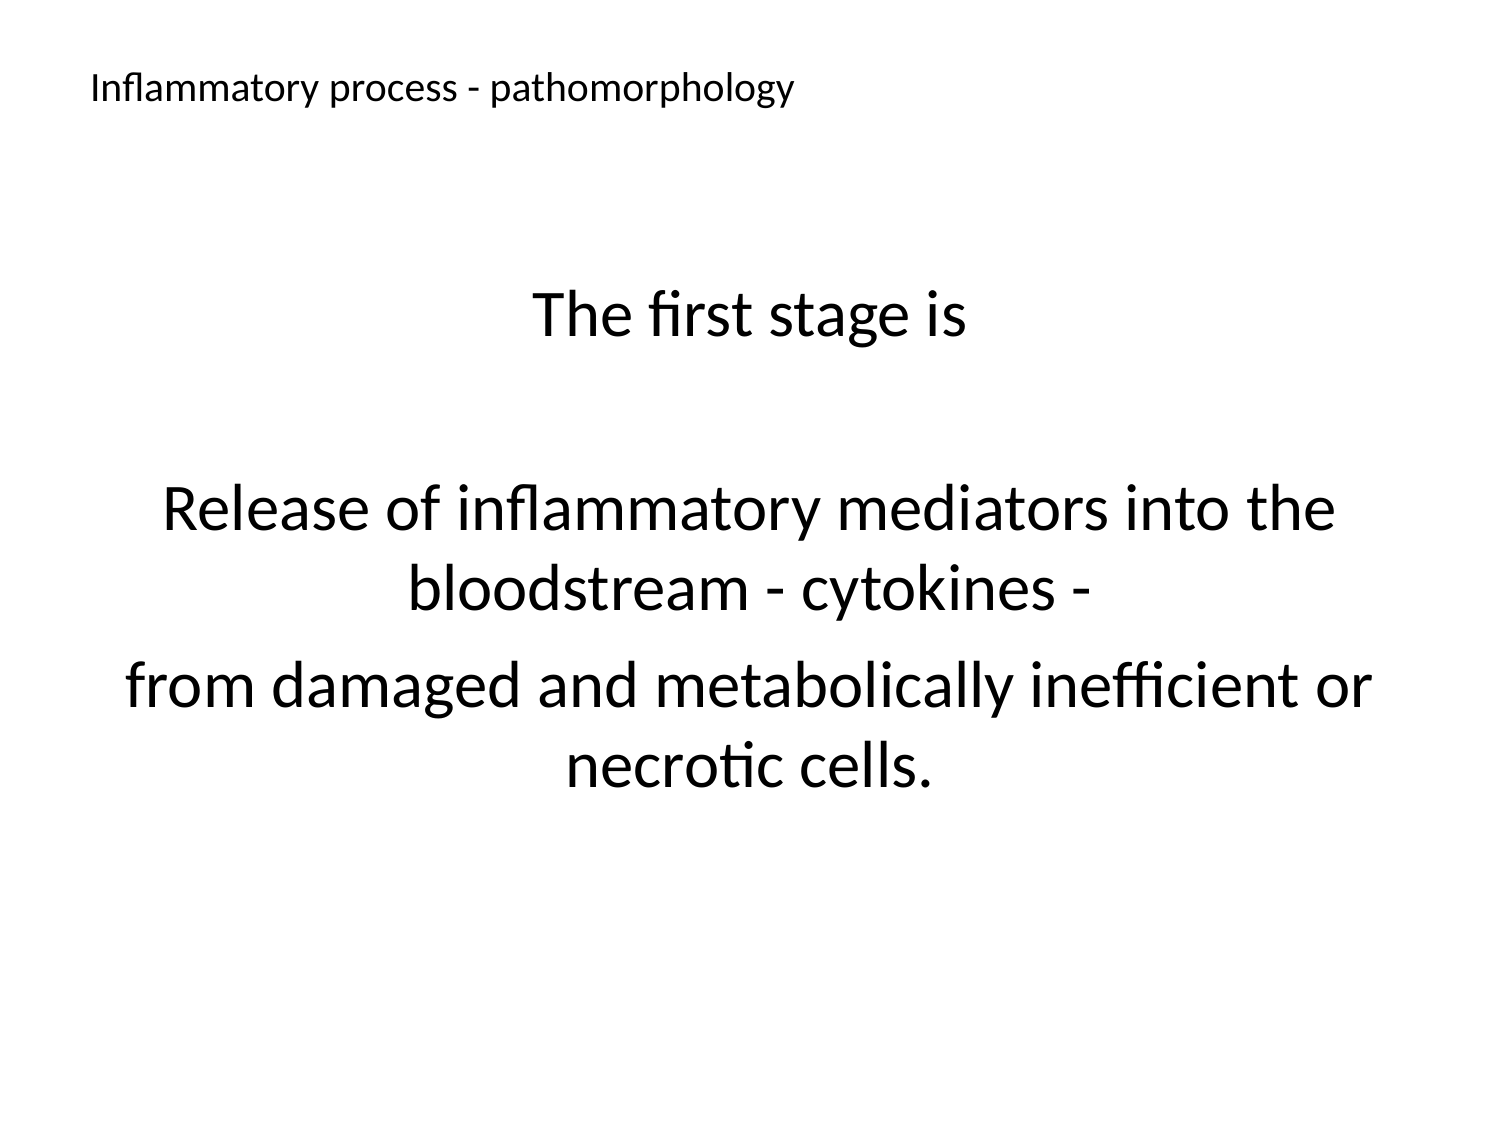

# Inflammatory process - pathomorphology
The first stage is
Release of inflammatory mediators into the bloodstream - cytokines -
from damaged and metabolically inefficient or necrotic cells.